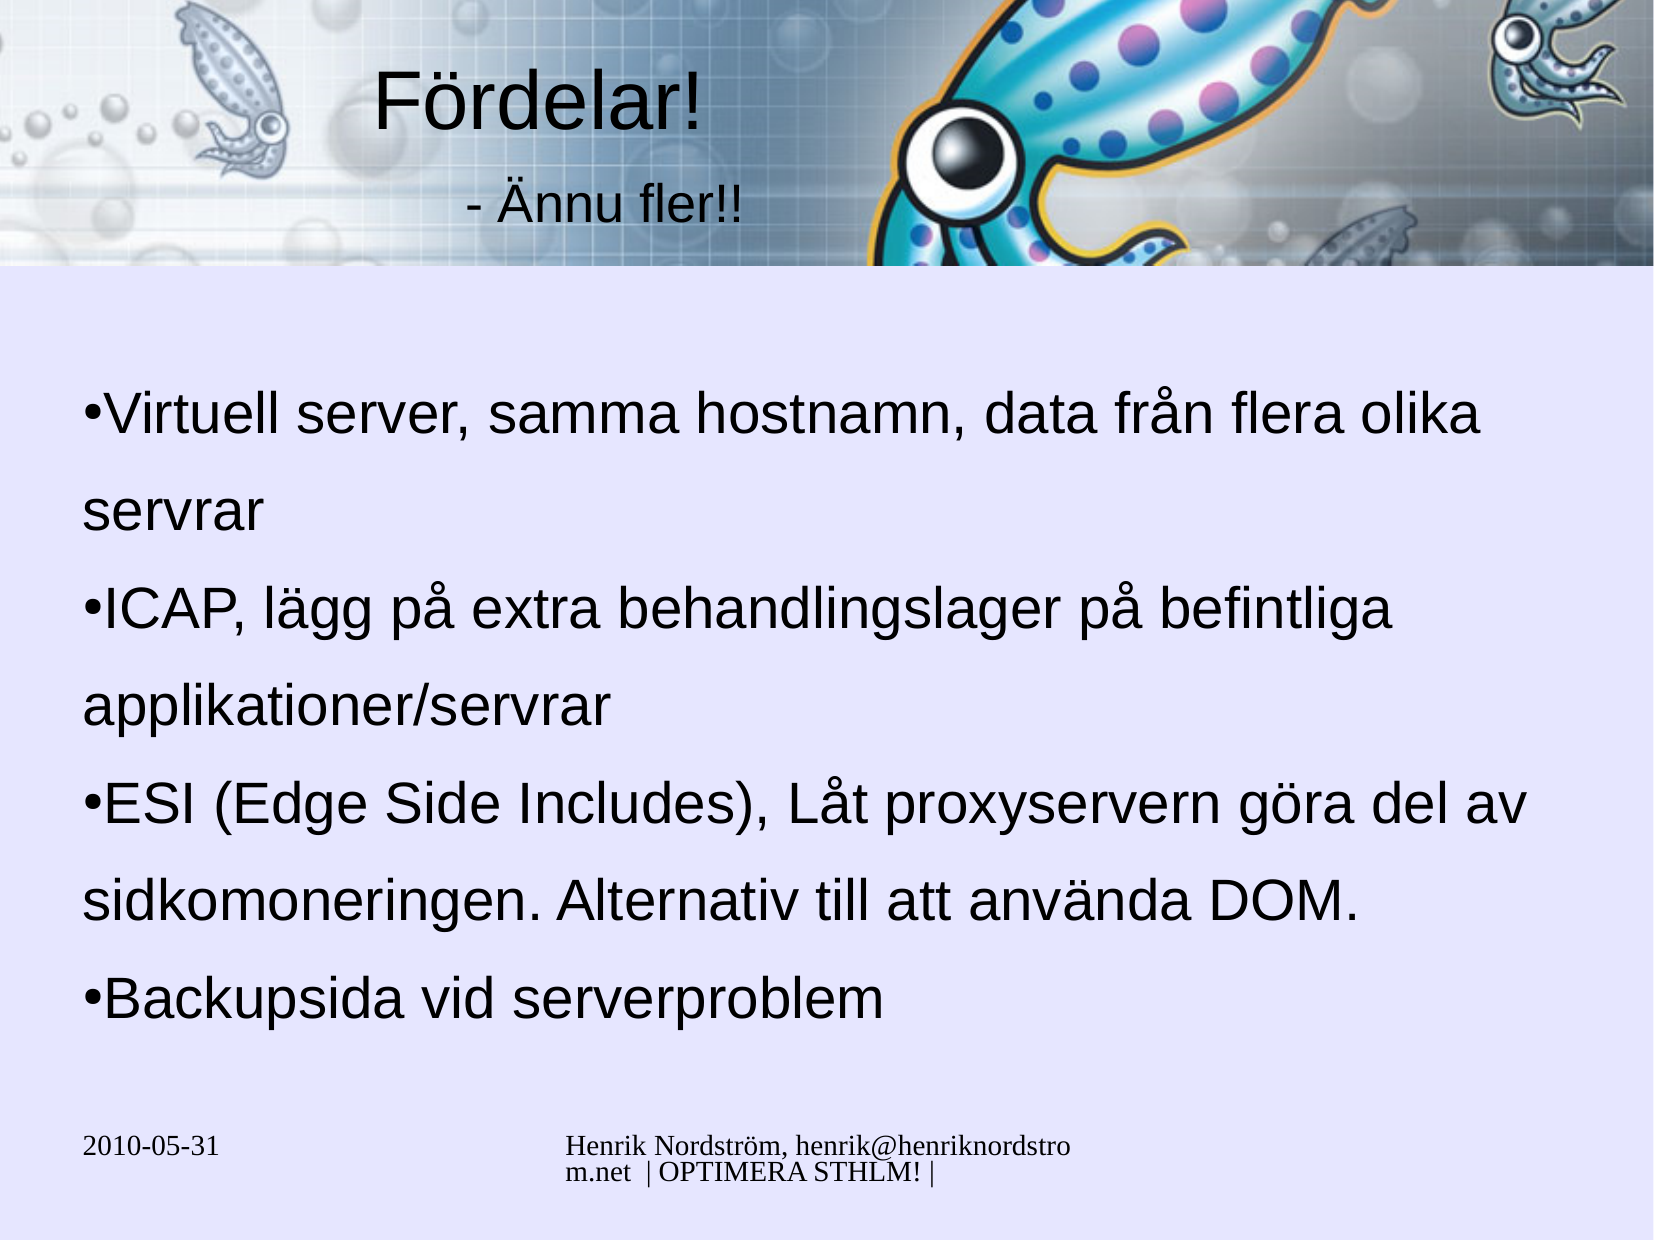

# Fördelar! - Ännu fler!!
Virtuell server, samma hostnamn, data från flera olika servrar
ICAP, lägg på extra behandlingslager på befintliga applikationer/servrar
ESI (Edge Side Includes), Låt proxyservern göra del av sidkomoneringen. Alternativ till att använda DOM.
Backupsida vid serverproblem
2010-05-31
Henrik Nordström, henrik@henriknordstrom.net | OPTIMERA STHLM! |